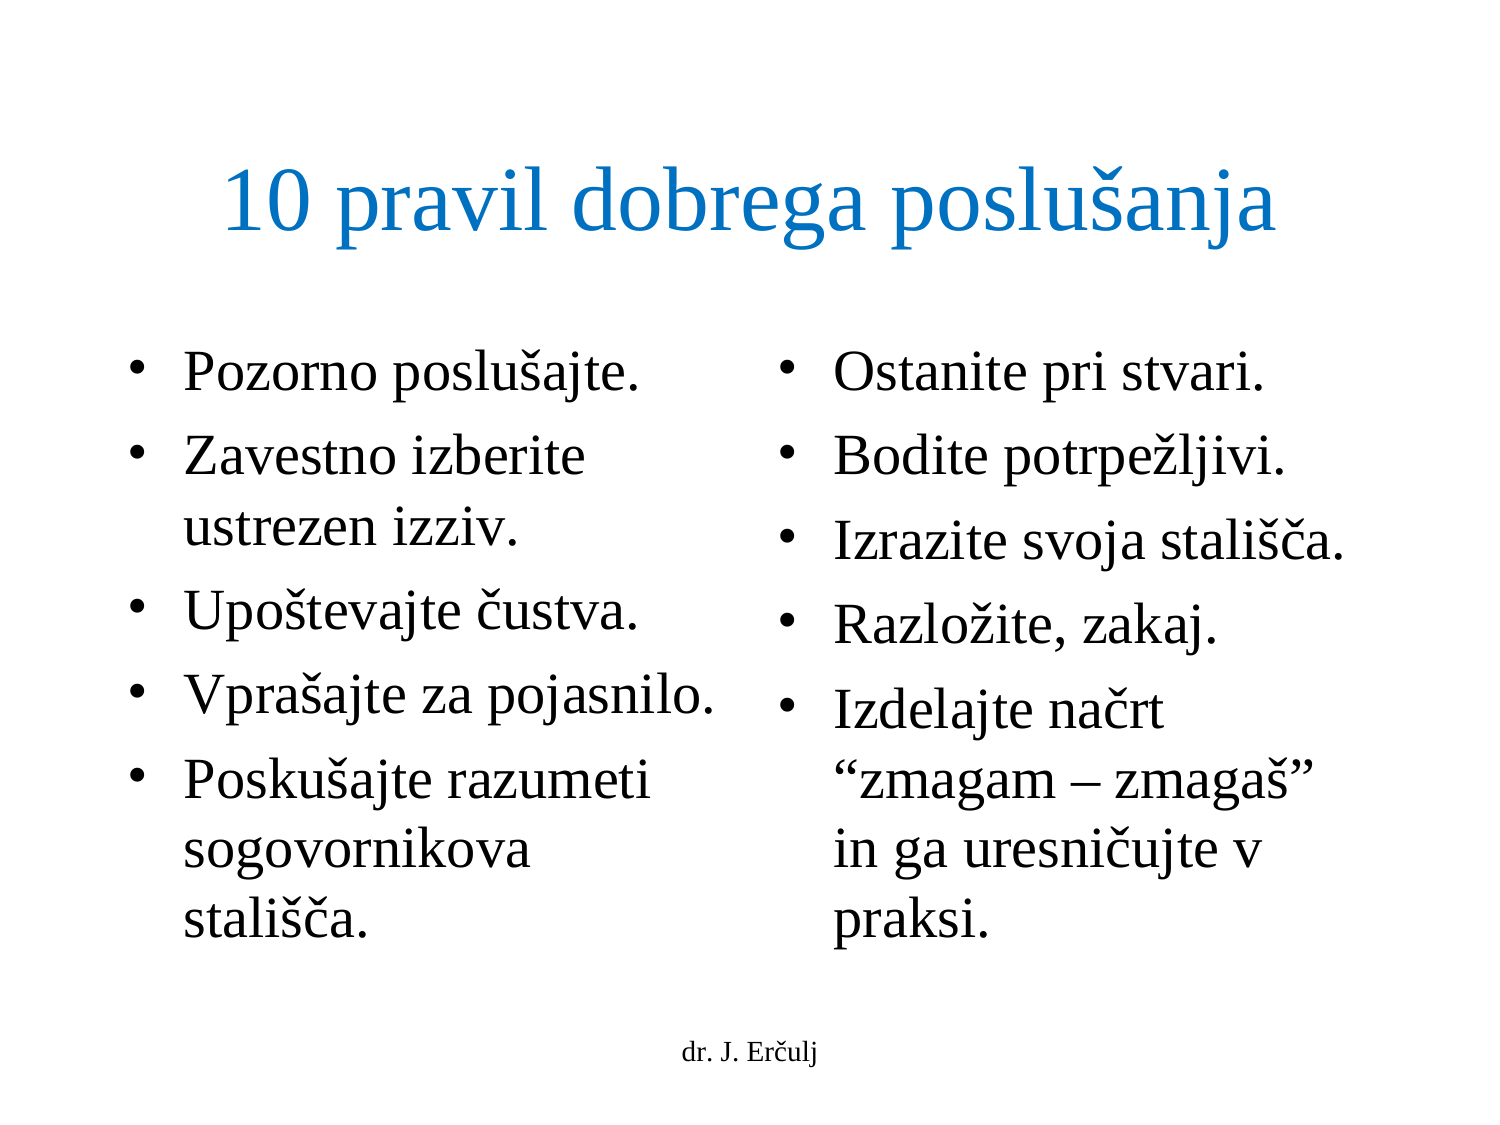

# 10 pravil dobrega poslušanja
Pozorno poslušajte.
Zavestno izberite ustrezen izziv.
Upoštevajte čustva.
Vprašajte za pojasnilo.
Poskušajte razumeti sogovornikova stališča.
Ostanite pri stvari.
Bodite potrpežljivi.
Izrazite svoja stališča.
Razložite, zakaj.
Izdelajte načrt “zmagam – zmagaš” in ga uresničujte v praksi.
dr. J. Erčulj